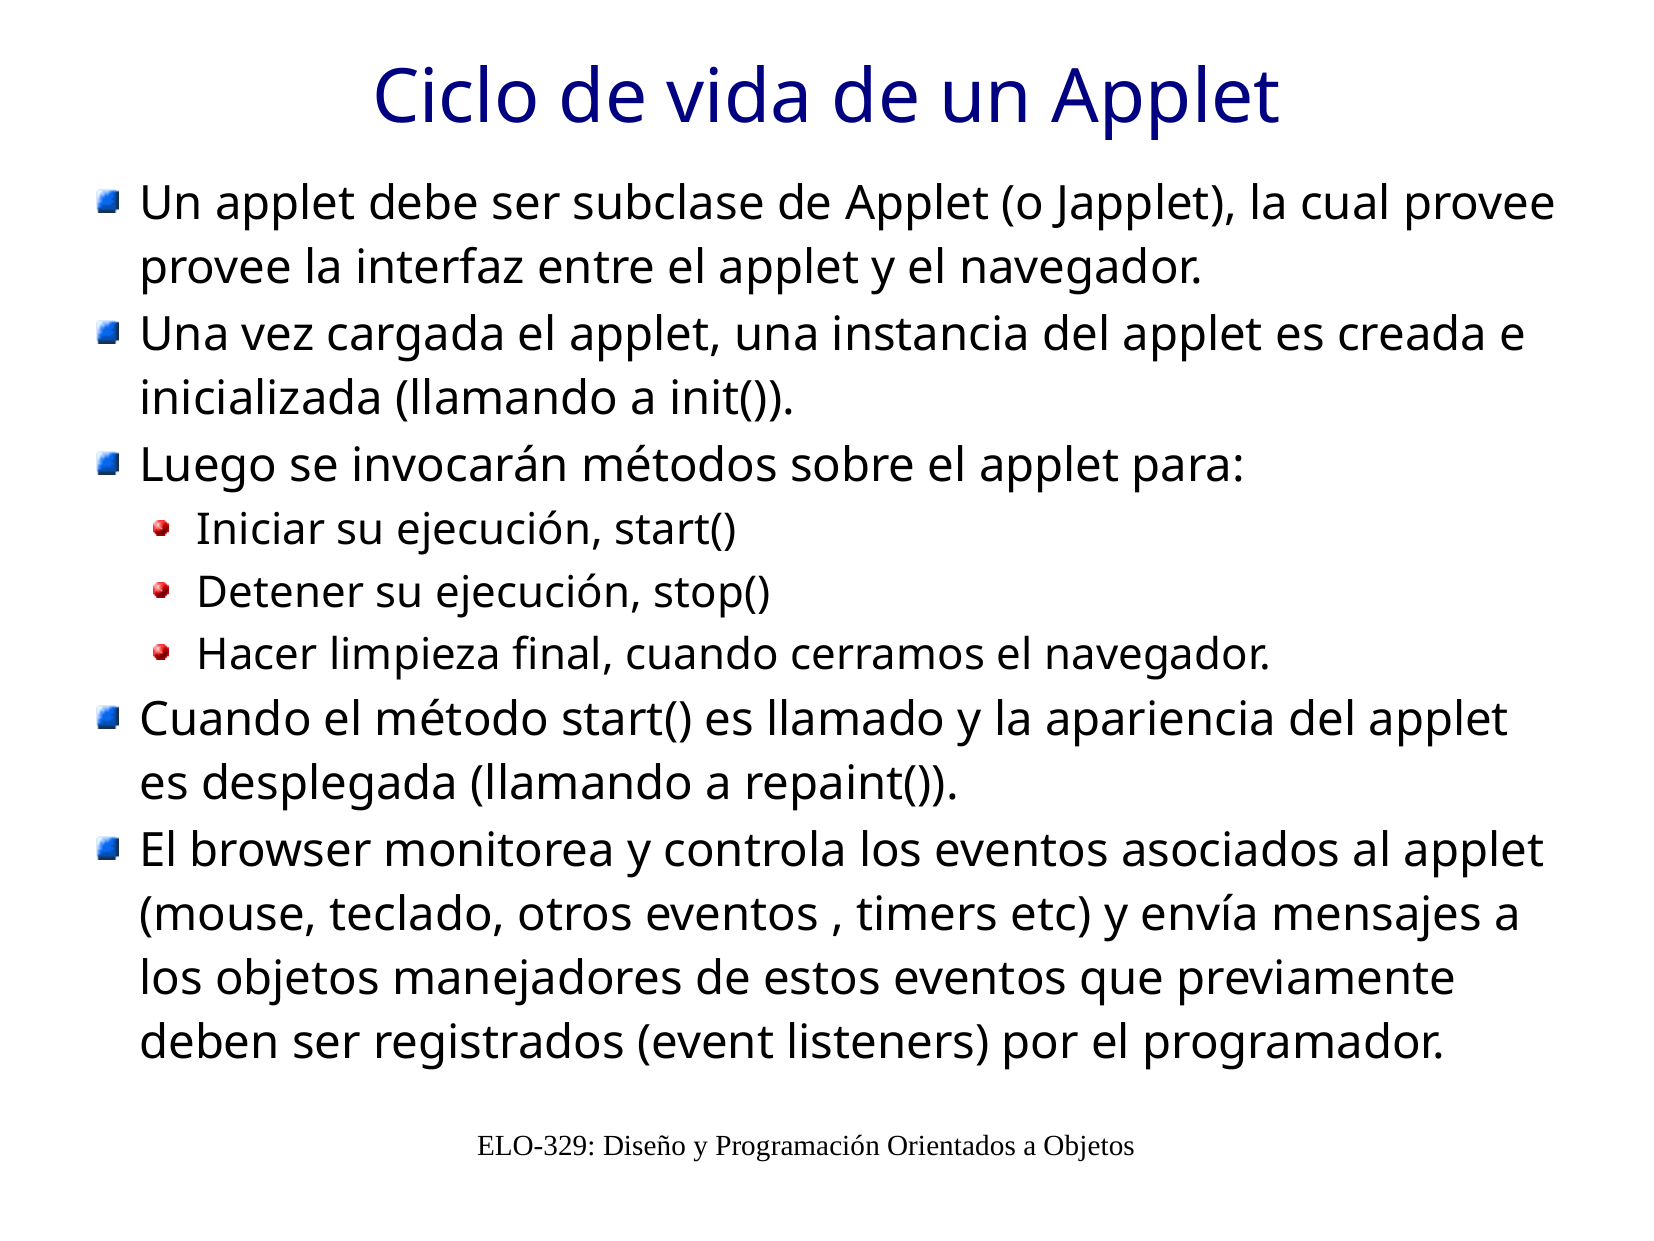

# Ciclo de vida de un Applet
Un applet debe ser subclase de Applet (o Japplet), la cual provee provee la interfaz entre el applet y el navegador.
Una vez cargada el applet, una instancia del applet es creada e inicializada (llamando a init()).
Luego se invocarán métodos sobre el applet para:
Iniciar su ejecución, start()
Detener su ejecución, stop()
Hacer limpieza final, cuando cerramos el navegador.
Cuando el método start() es llamado y la apariencia del applet es desplegada (llamando a repaint()).
El browser monitorea y controla los eventos asociados al applet (mouse, teclado, otros eventos , timers etc) y envía mensajes a los objetos manejadores de estos eventos que previamente deben ser registrados (event listeners) por el programador.